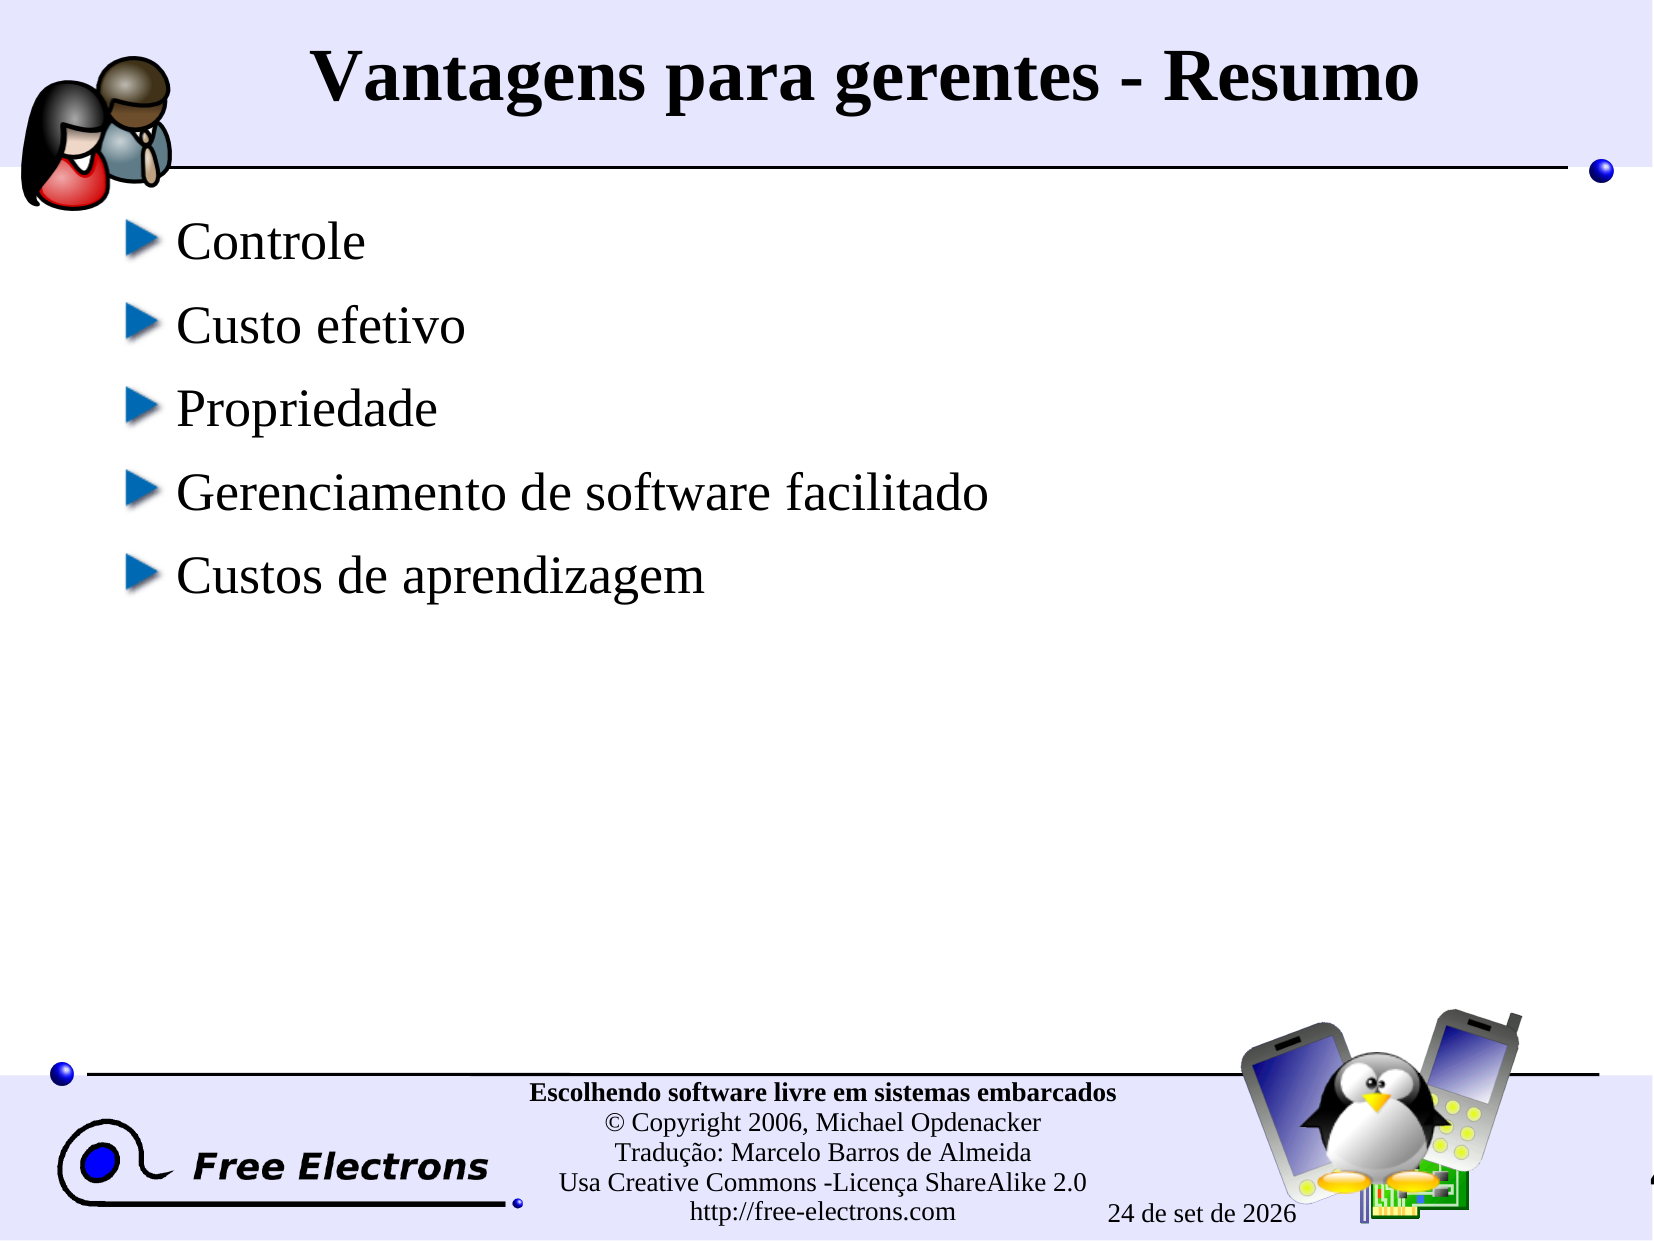

# Vantagens para gerentes - Resumo
Controle
Custo efetivo
Propriedade
Gerenciamento de software facilitado
Custos de aprendizagem